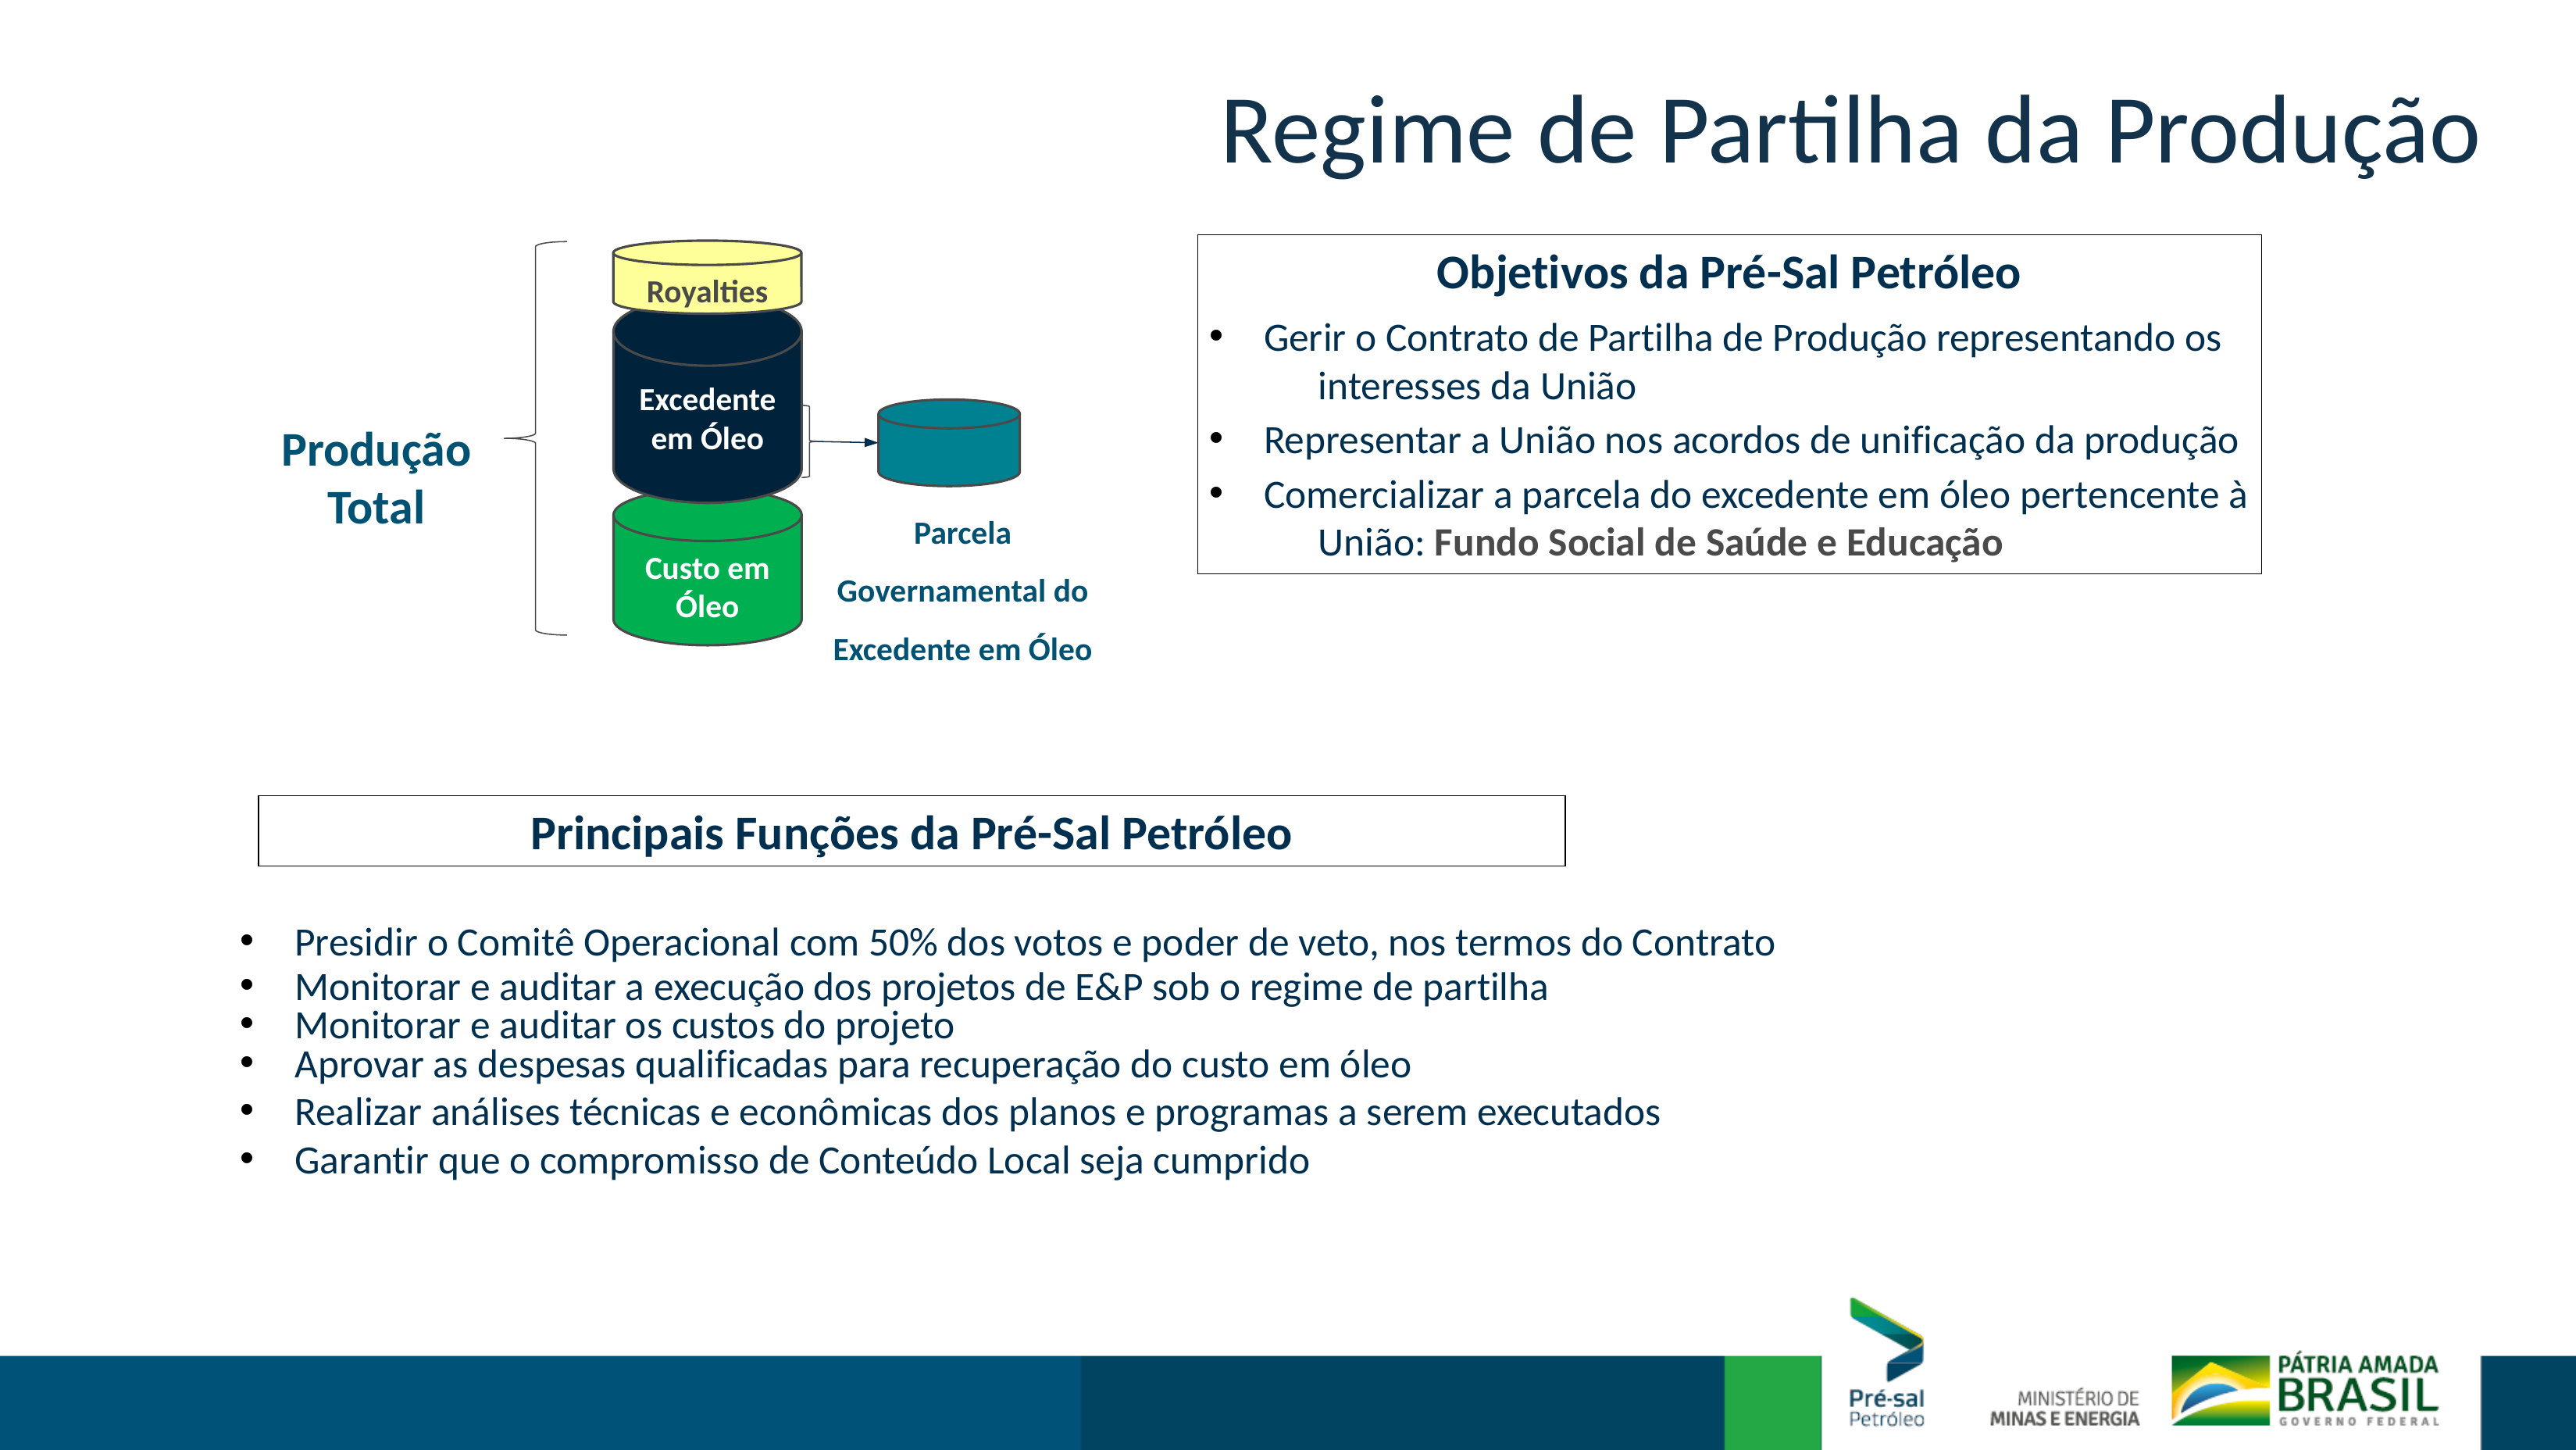

Regime de Partilha da Produção
Objetivos da Pré-Sal Petróleo
Gerir o Contrato de Partilha de Produção representando os interesses da União
Representar a União nos acordos de unificação da produção
Comercializar a parcela do excedente em óleo pertencente à União: Fundo Social de Saúde e Educação
Royalties
Excedente em Óleo
Custo em Óleo
Produção Total
Parcela Governamental do Excedente em Óleo
Principais Funções da Pré-Sal Petróleo
Presidir o Comitê Operacional com 50% dos votos e poder de veto, nos termos do Contrato
Monitorar e auditar a execução dos projetos de E&P sob o regime de partilha
Monitorar e auditar os custos do projeto
Aprovar as despesas qualificadas para recuperação do custo em óleo
Realizar análises técnicas e econômicas dos planos e programas a serem executados
Garantir que o compromisso de Conteúdo Local seja cumprido